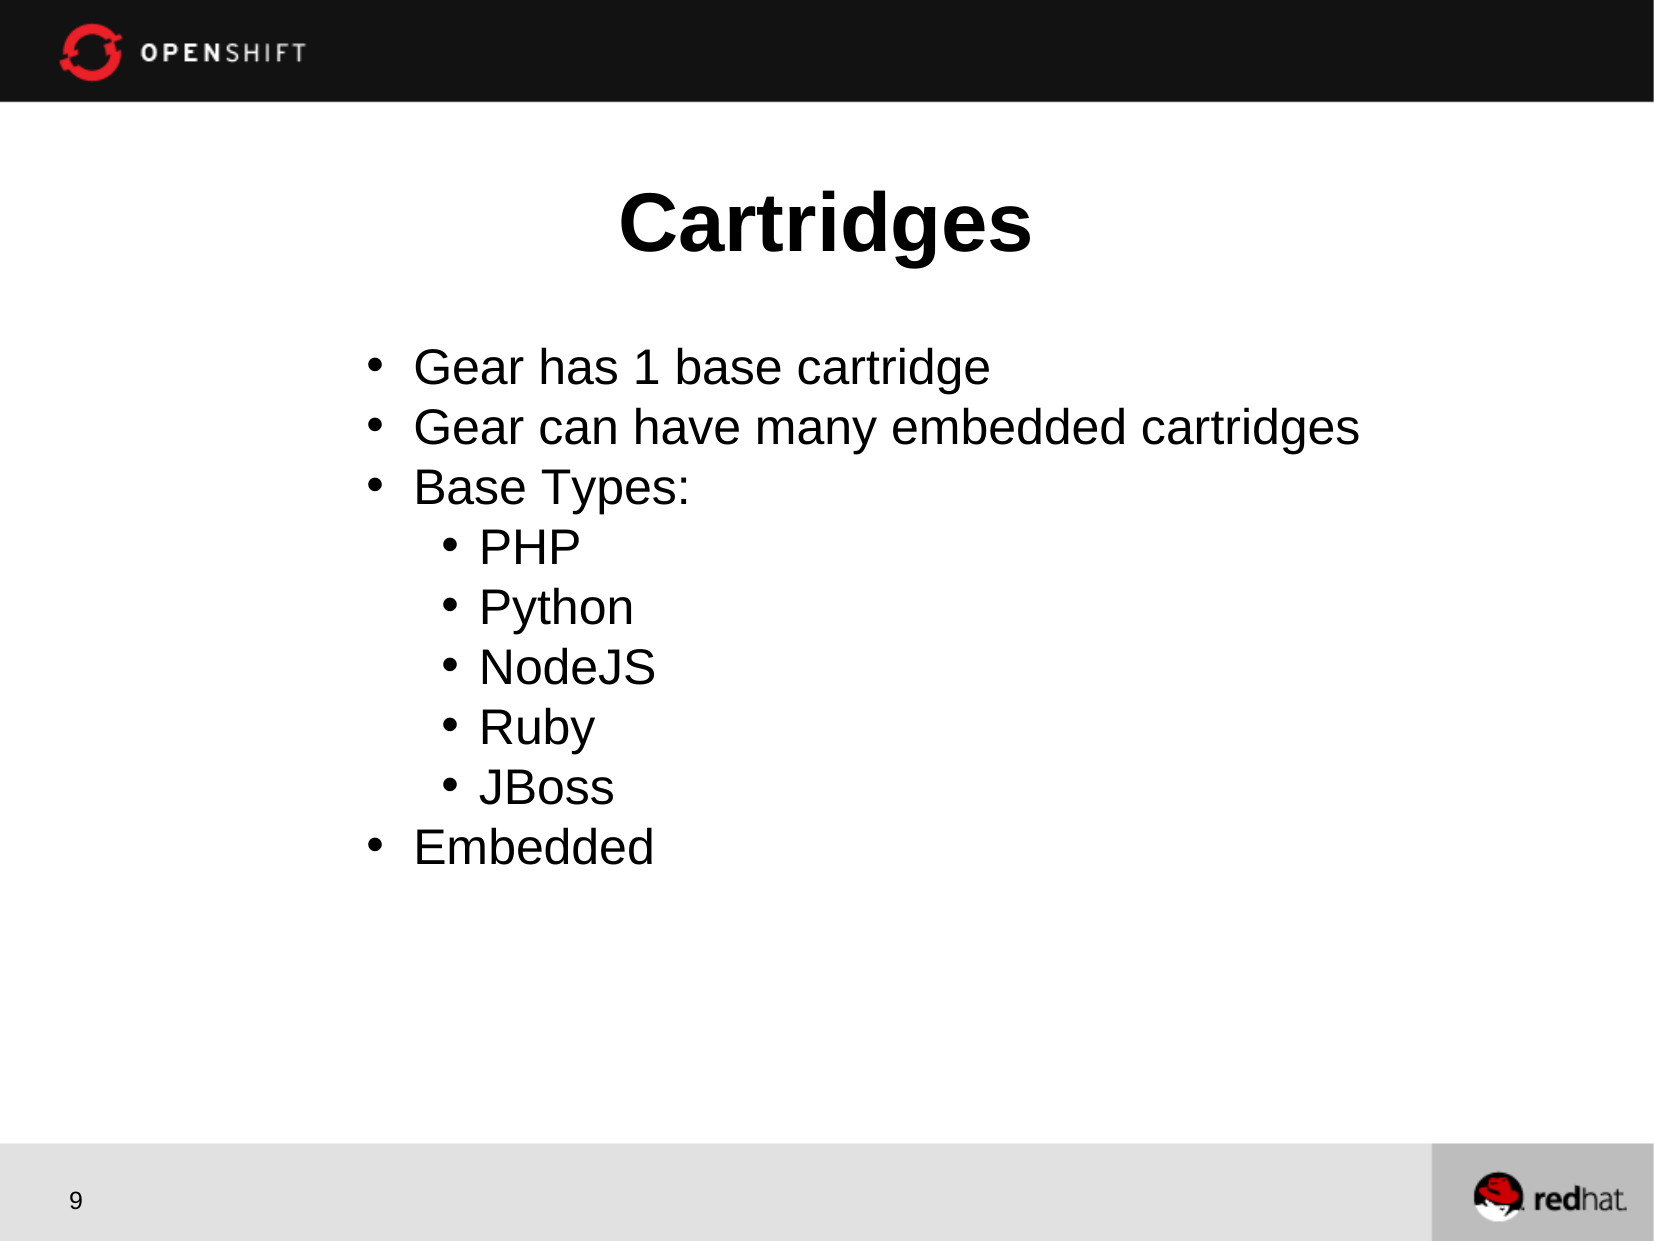

# Cartridges
Gear has 1 base cartridge
Gear can have many embedded cartridges
Base Types:
PHP
Python
NodeJS
Ruby
JBoss
Embedded